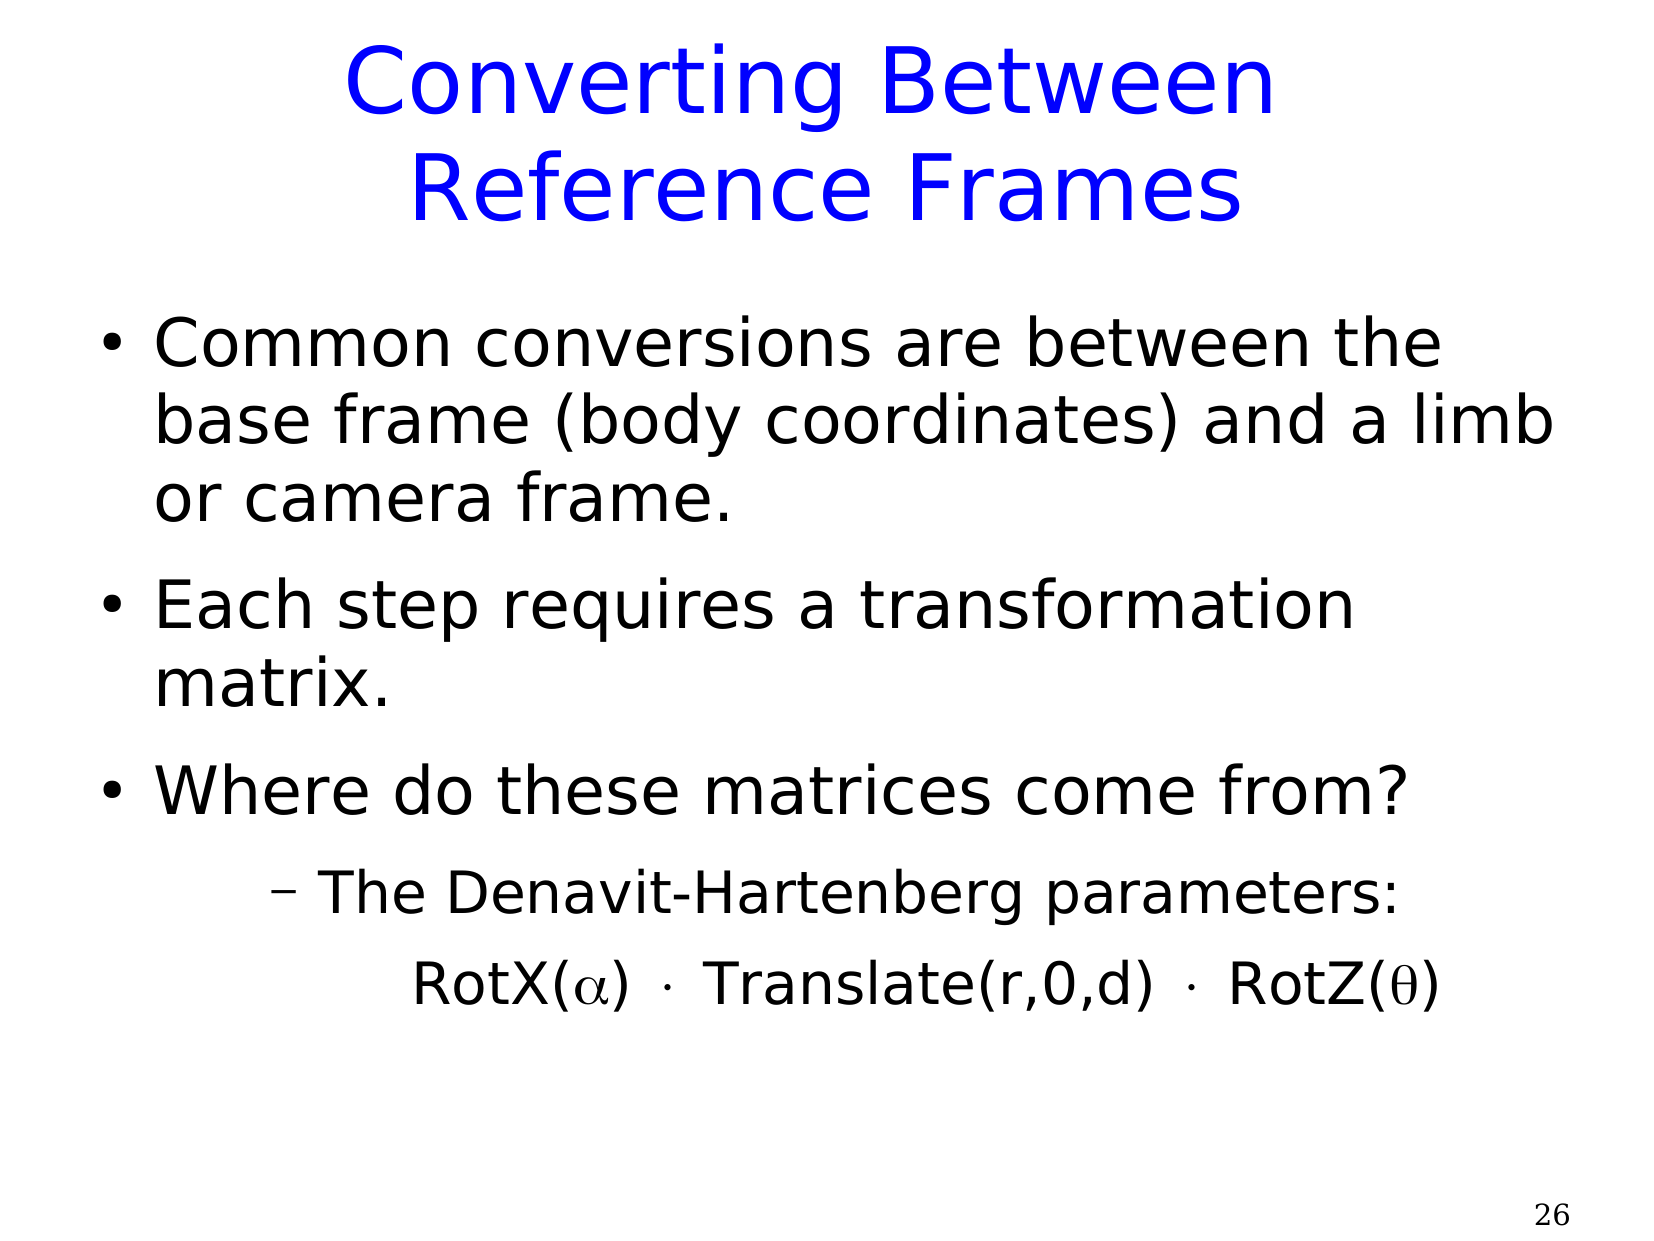

# Converting Between Reference Frames
Common conversions are between the base frame (body coordinates) and a limb or camera frame.
Each step requires a transformation matrix.
Where do these matrices come from?
The Denavit-Hartenberg parameters:
 RotX(a) × Translate(r,0,d) × RotZ(q)
26